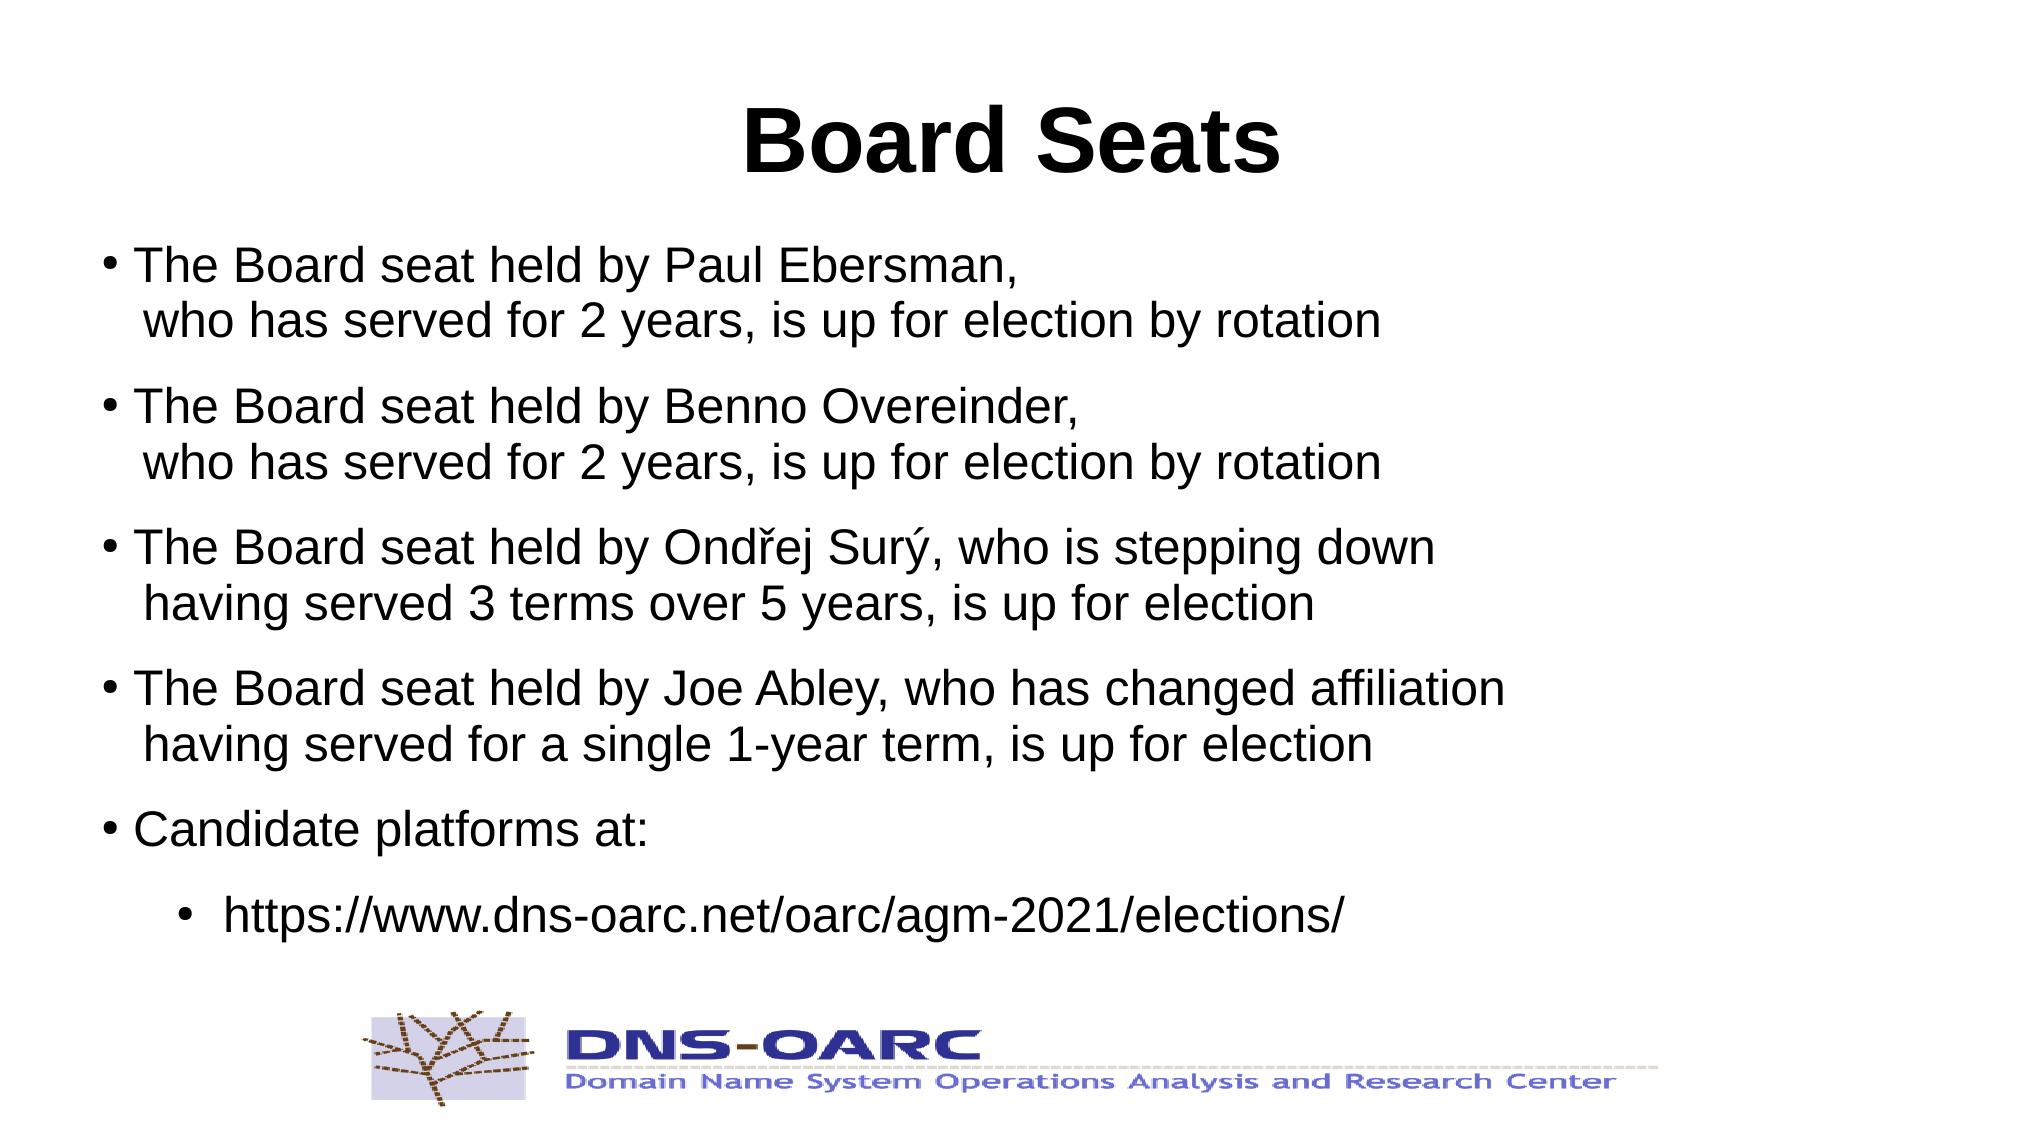

# Board Seats
 The Board seat held by Paul Ebersman,
 who has served for 2 years, is up for election by rotation
 The Board seat held by Benno Overeinder,
 who has served for 2 years, is up for election by rotation
 The Board seat held by Ondřej Surý, who is stepping down
 having served 3 terms over 5 years, is up for election
 The Board seat held by Joe Abley, who has changed affiliation
 having served for a single 1-year term, is up for election
 Candidate platforms at:
https://www.dns-oarc.net/oarc/agm-2021/elections/